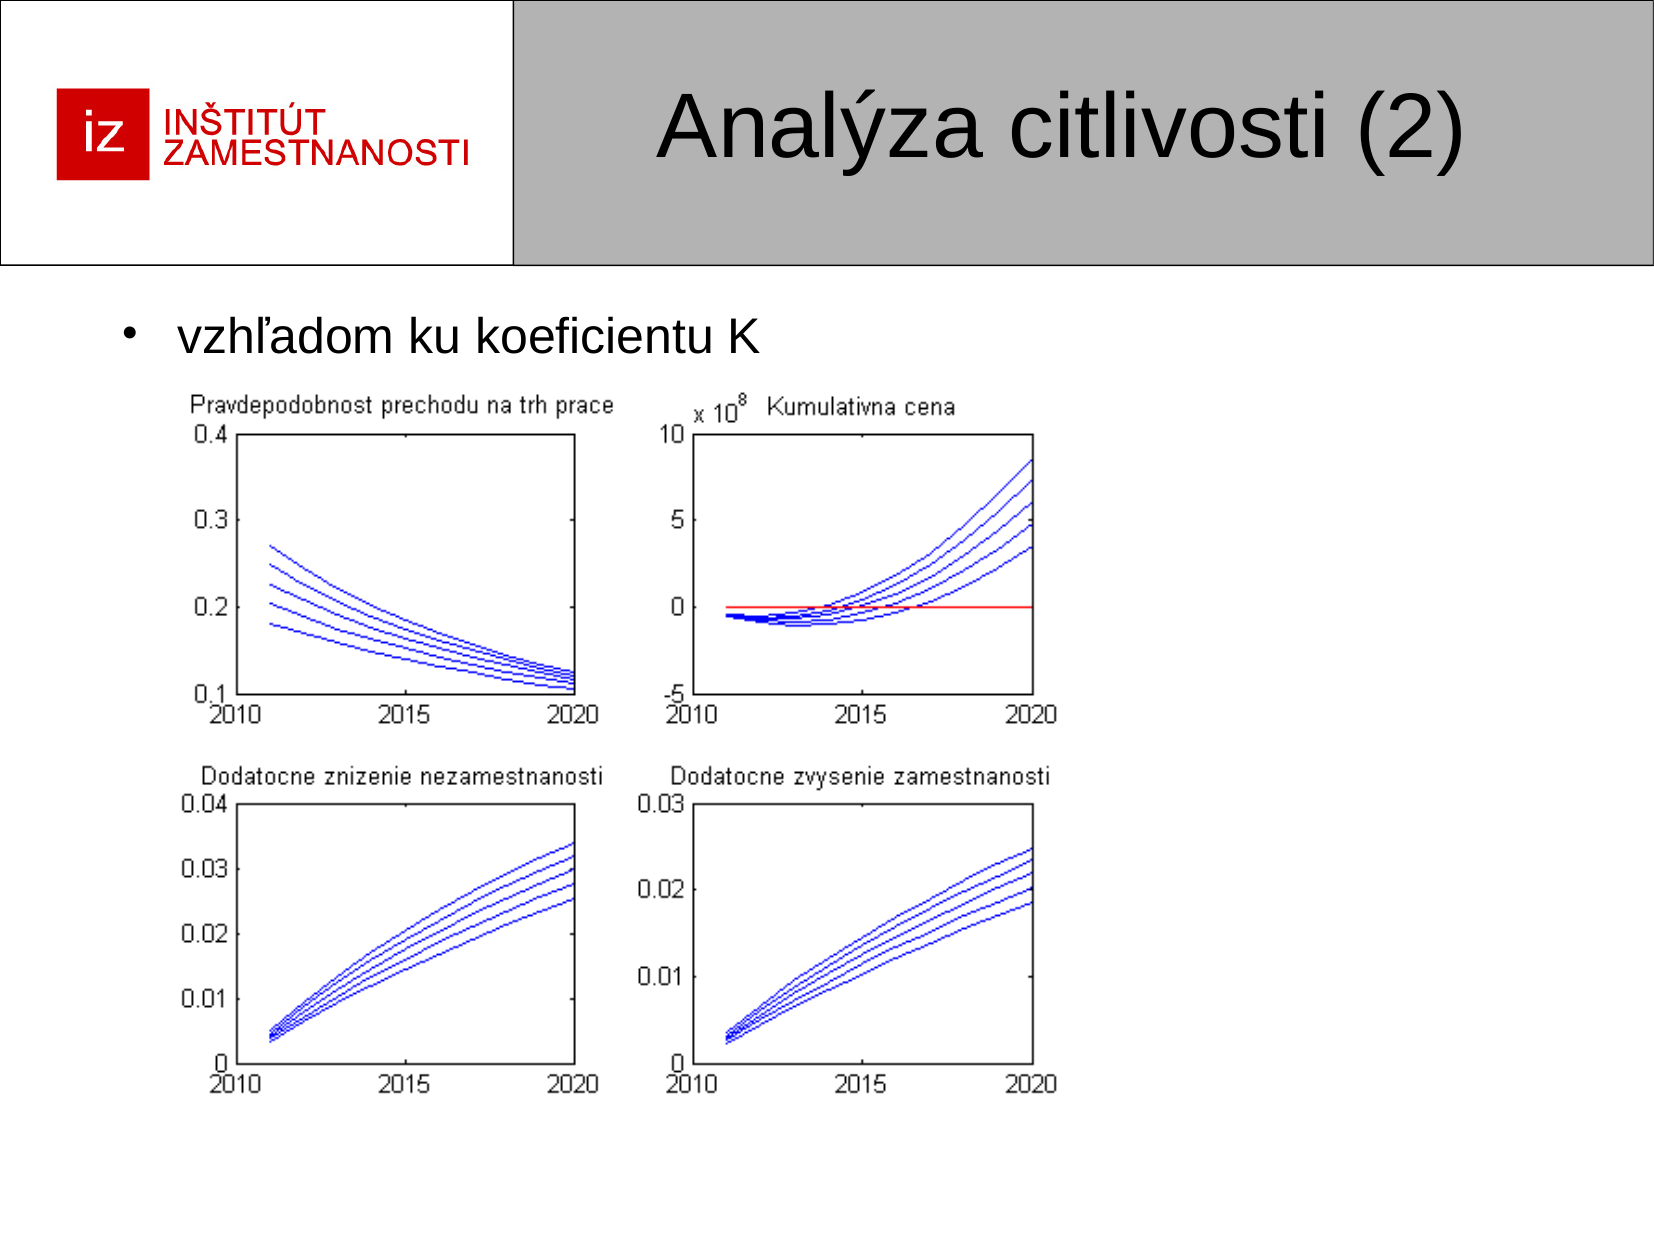

# Analýza citlivosti (2)
vzhľadom ku koeficientu K